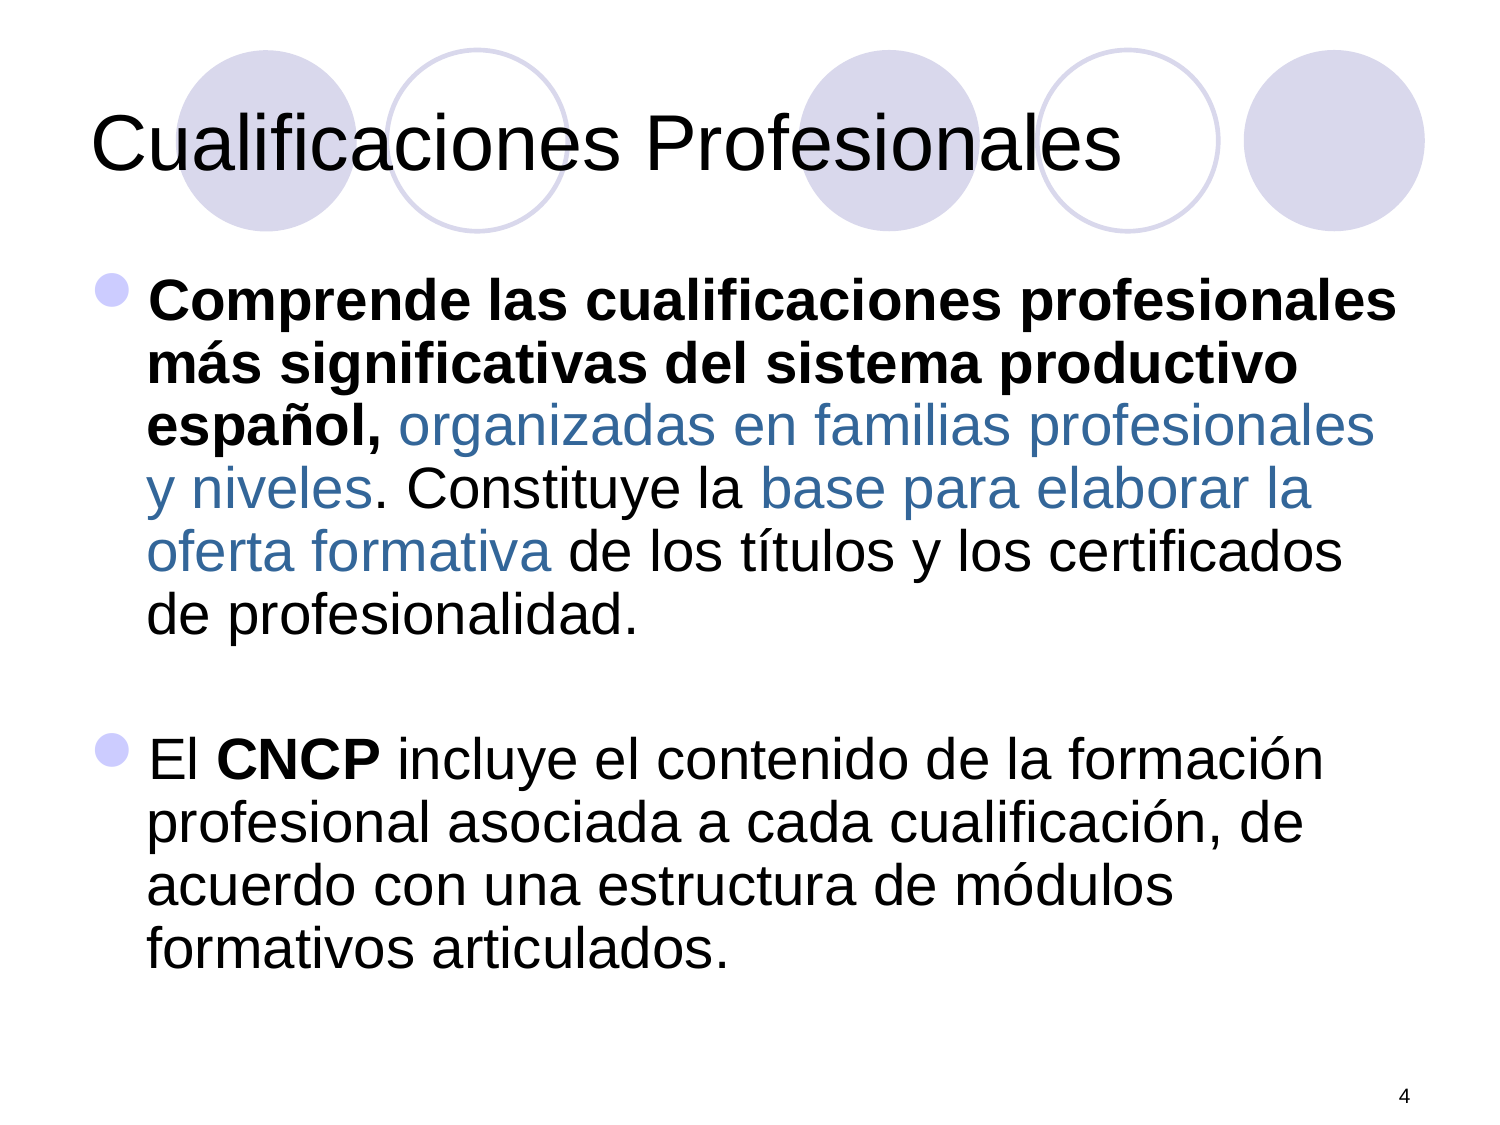

# Cualificaciones Profesionales
Comprende las cualificaciones profesionales más significativas del sistema productivo español, organizadas en familias profesionales y niveles. Constituye la base para elaborar la oferta formativa de los títulos y los certificados de profesionalidad.
El CNCP incluye el contenido de la formación profesional asociada a cada cualificación, de acuerdo con una estructura de módulos formativos articulados.